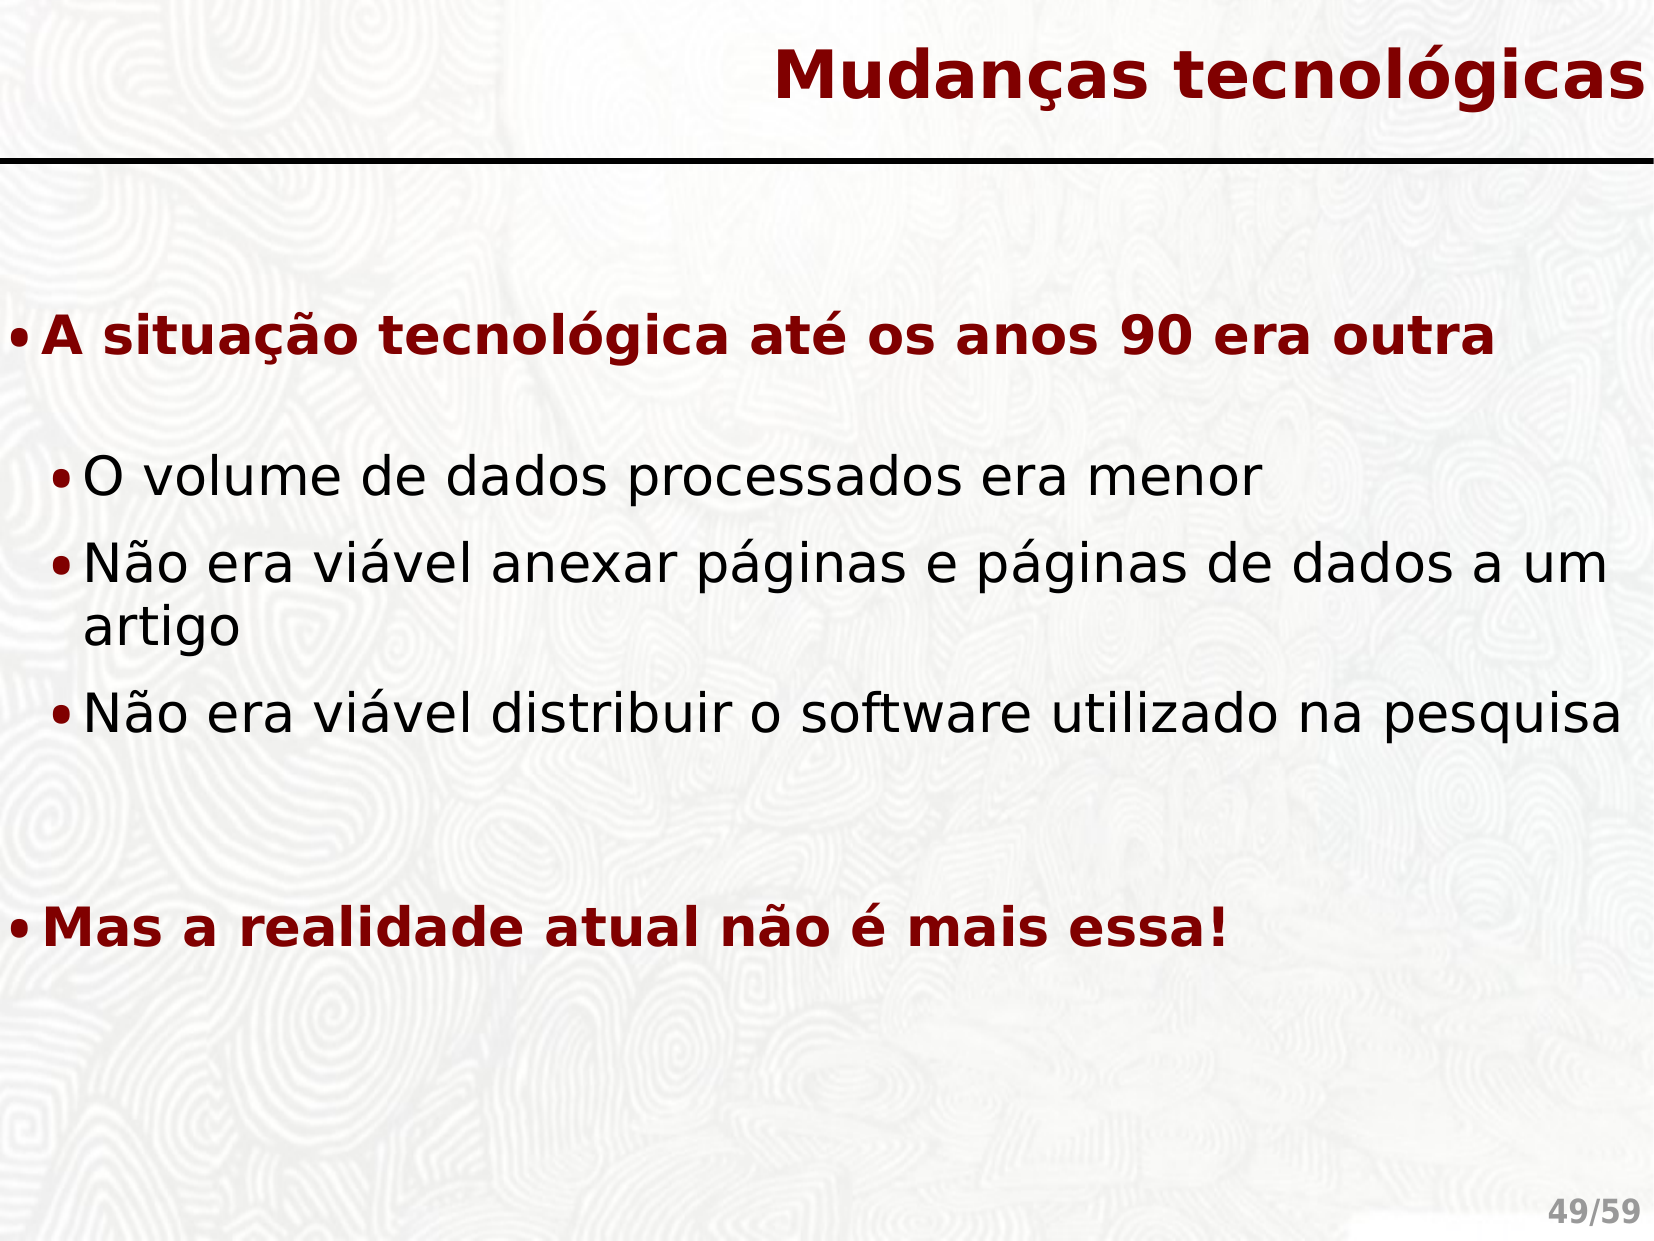

# Mudanças tecnológicas
A situação tecnológica até os anos 90 era outra
O volume de dados processados era menor
Não era viável anexar páginas e páginas de dados a um artigo
Não era viável distribuir o software utilizado na pesquisa
Mas a realidade atual não é mais essa!
49